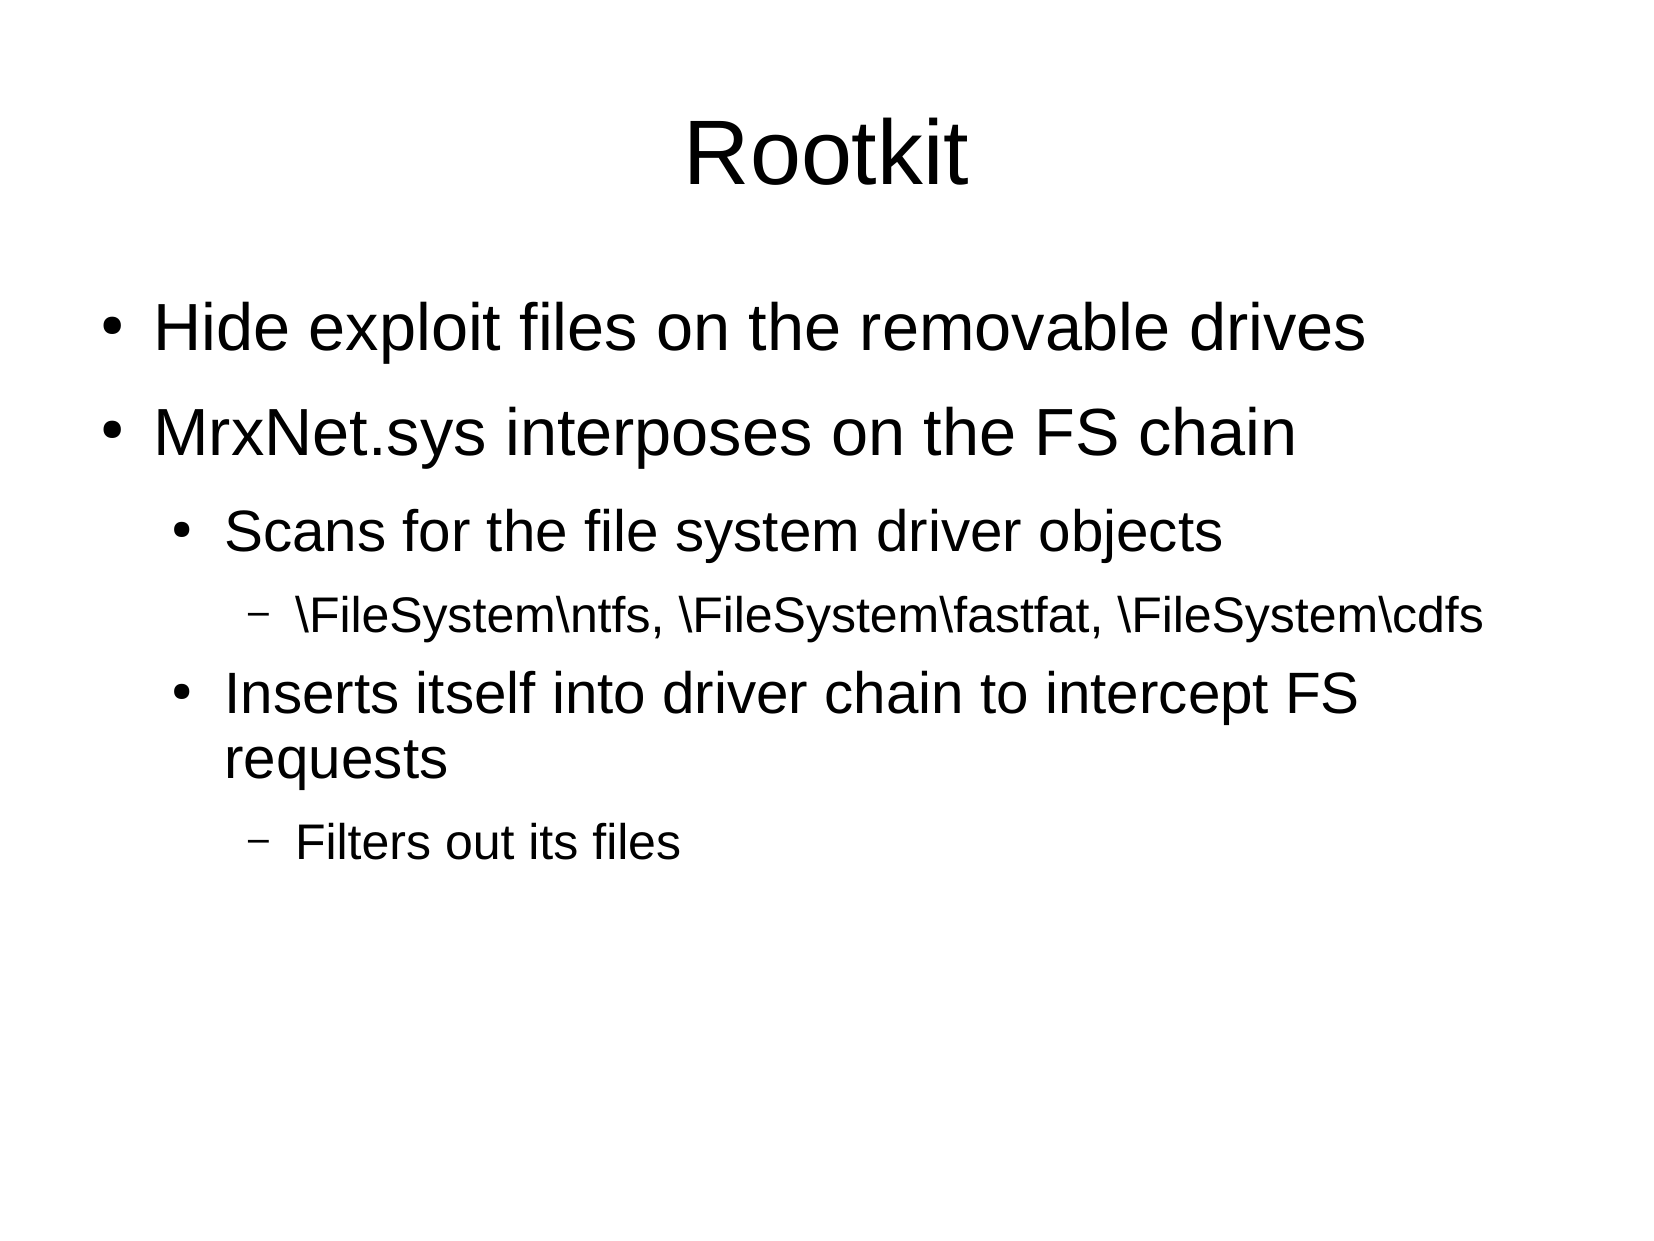

# Rootkit
Hide exploit files on the removable drives
MrxNet.sys interposes on the FS chain
Scans for the file system driver objects
\FileSystem\ntfs, \FileSystem\fastfat, \FileSystem\cdfs
Inserts itself into driver chain to intercept FS requests
Filters out its files